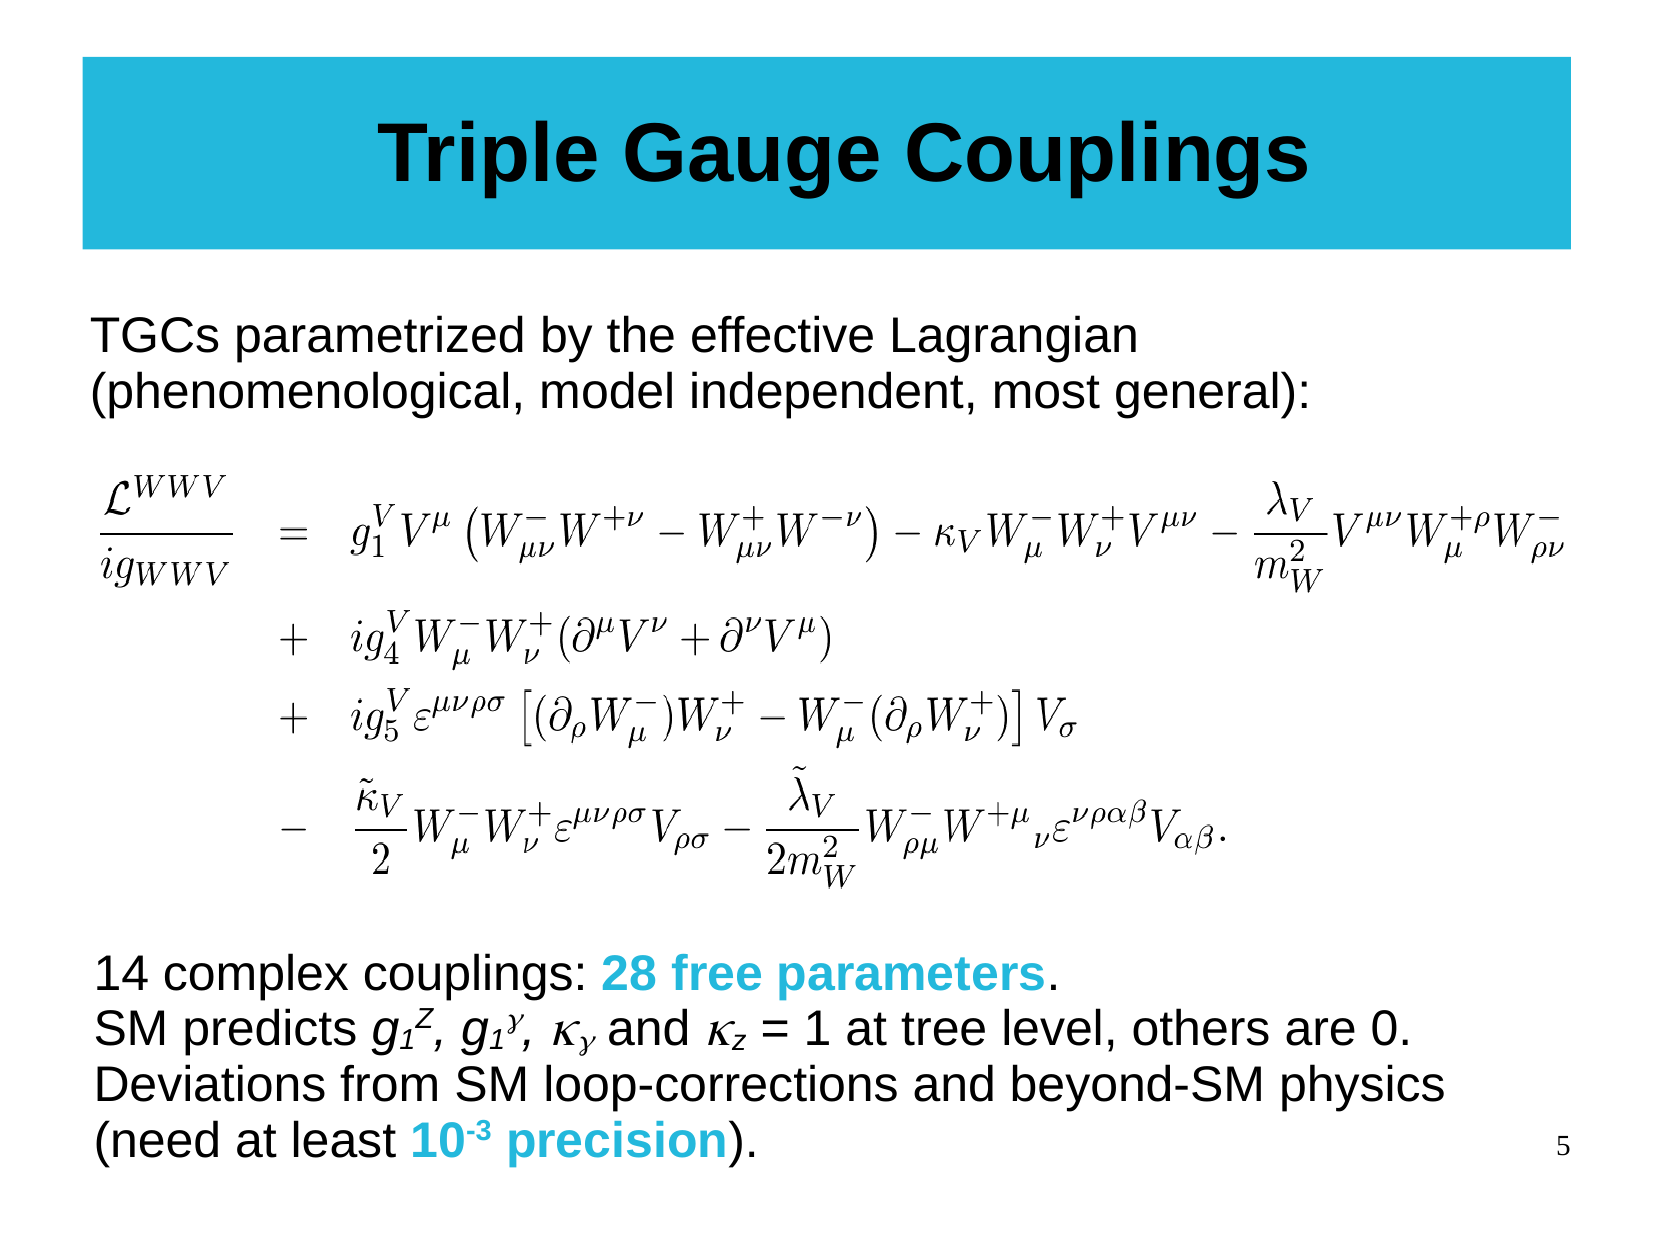

# Triple Gauge Couplings
TGCs parametrized by the effective Lagrangian (phenomenological, model independent, most general):
14 complex couplings: 28 free parameters.
SM predicts g1Z, g1g, kg and kz = 1 at tree level, others are 0.
Deviations from SM loop-corrections and beyond-SM physics (need at least 10-3 precision).
5